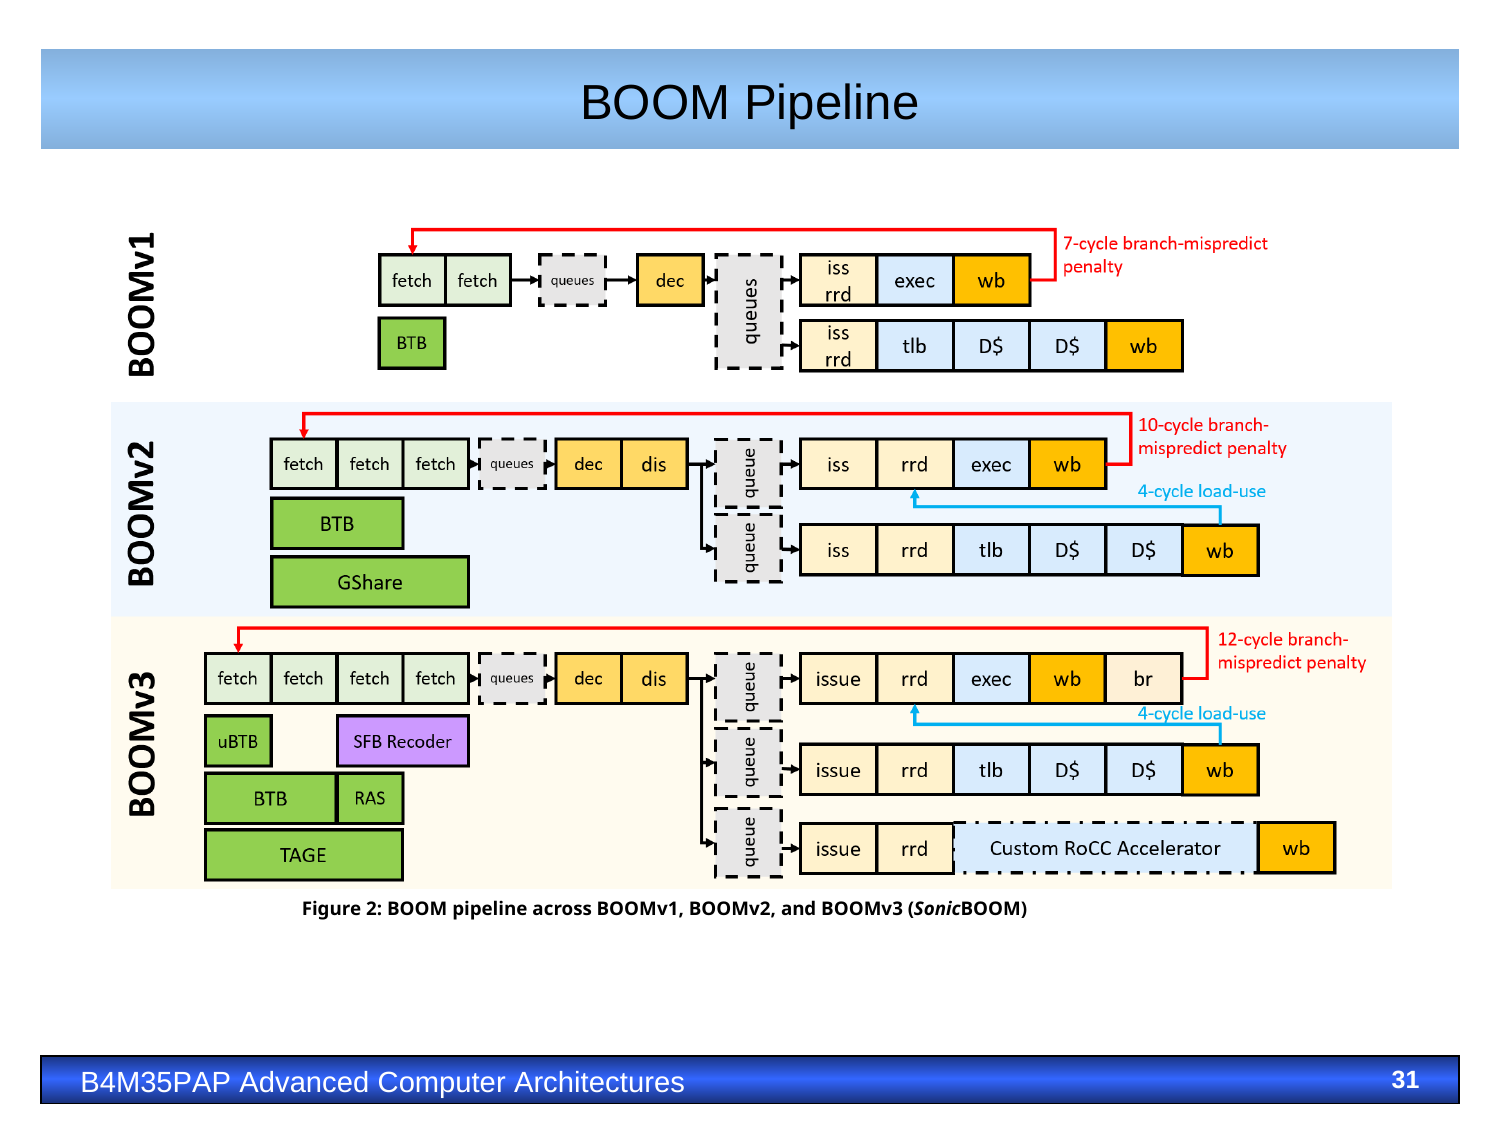

# BOOM Pipeline
Figure 2: BOOM pipeline across BOOMv1, BOOMv2, and BOOMv3 (SonicBOOM)